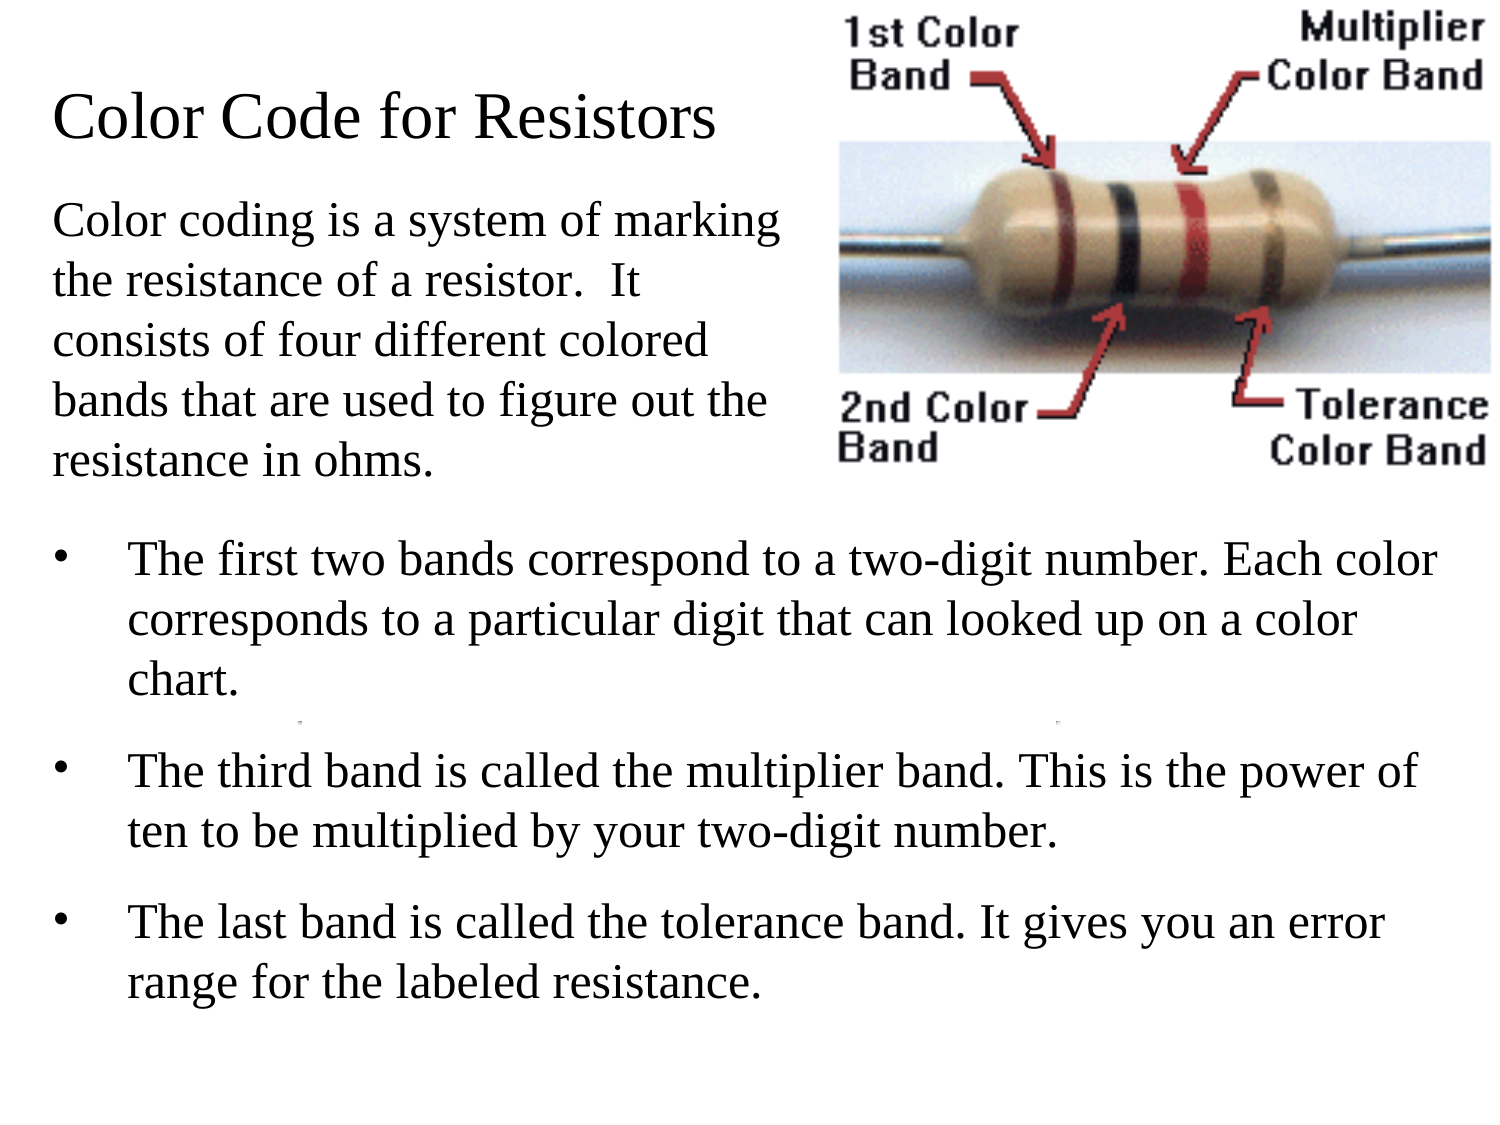

# Color Code for Resistors
Color coding is a system of marking the resistance of a resistor. It consists of four different colored bands that are used to figure out the resistance in ohms.
The first two bands correspond to a two-digit number. Each color corresponds to a particular digit that can looked up on a color chart.
The third band is called the multiplier band. This is the power of ten to be multiplied by your two-digit number.
The last band is called the tolerance band. It gives you an error range for the labeled resistance.